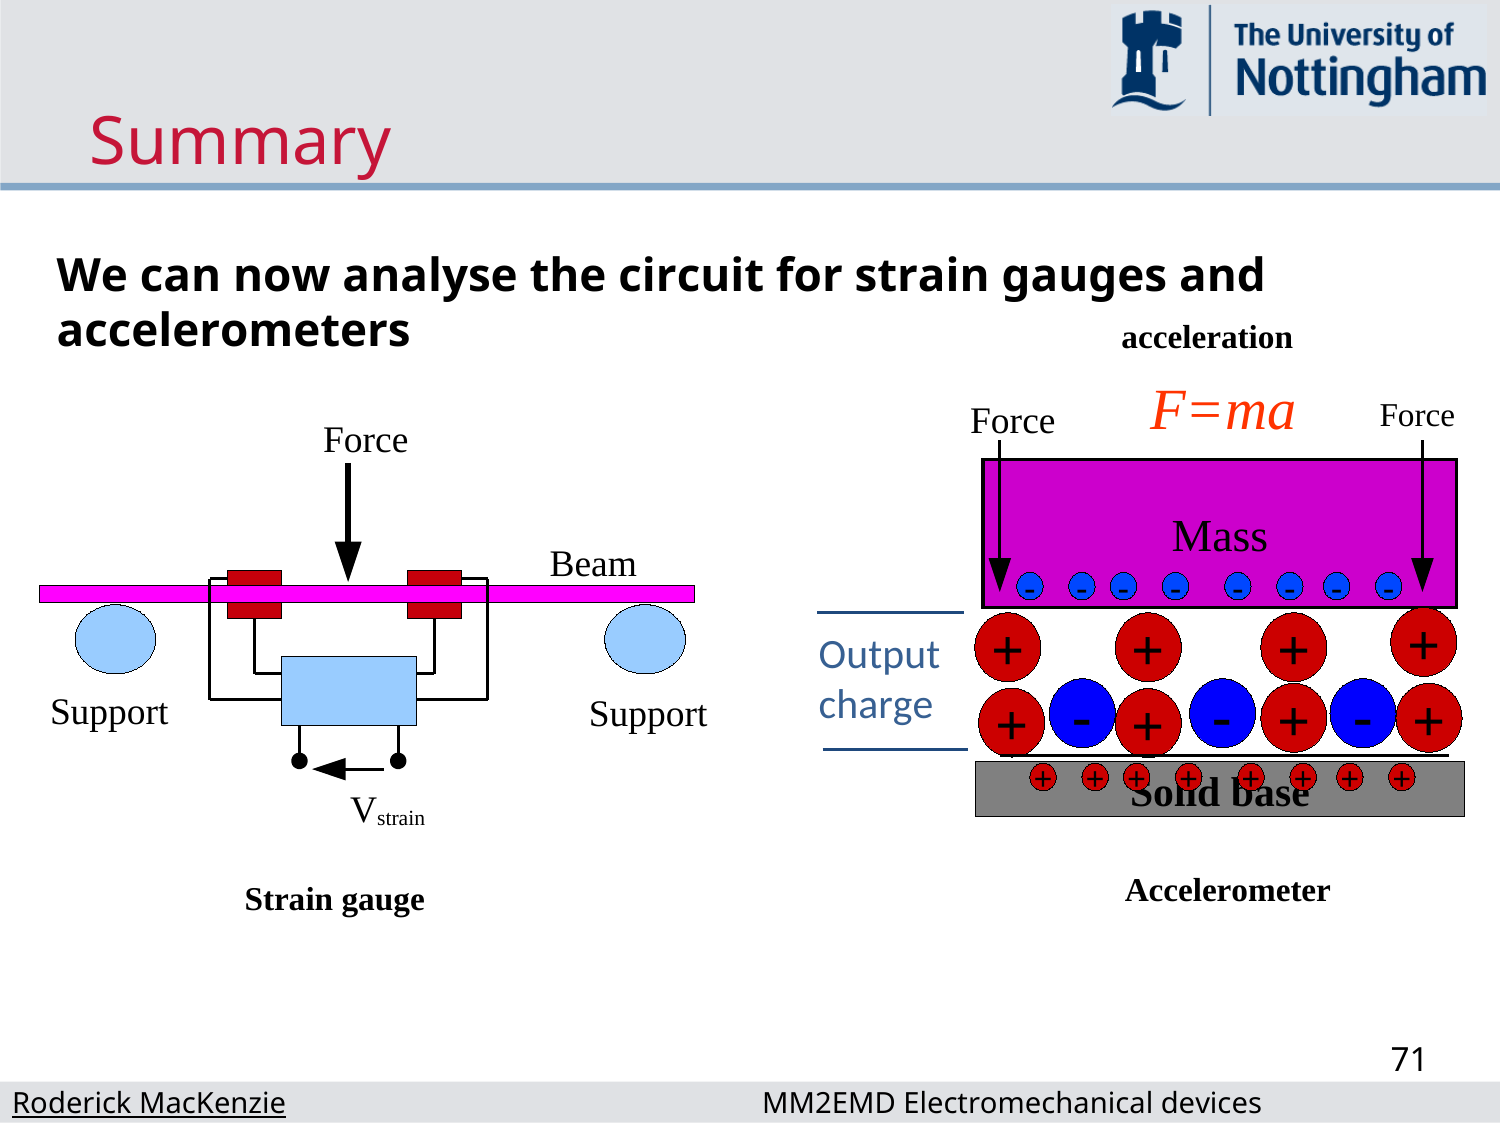

# Summary
We can now analyse the circuit for strain gauges and accelerometers
acceleration
F=ma
Force
Force
Force
Mass
Beam
-
-
-
-
-
-
-
-
+
+
+
+
Output charge
-
-
-
Support
Support
+
+
+
+
Solid base
+
+
+
+
+
+
+
+
Vstrain
Accelerometer
Strain gauge